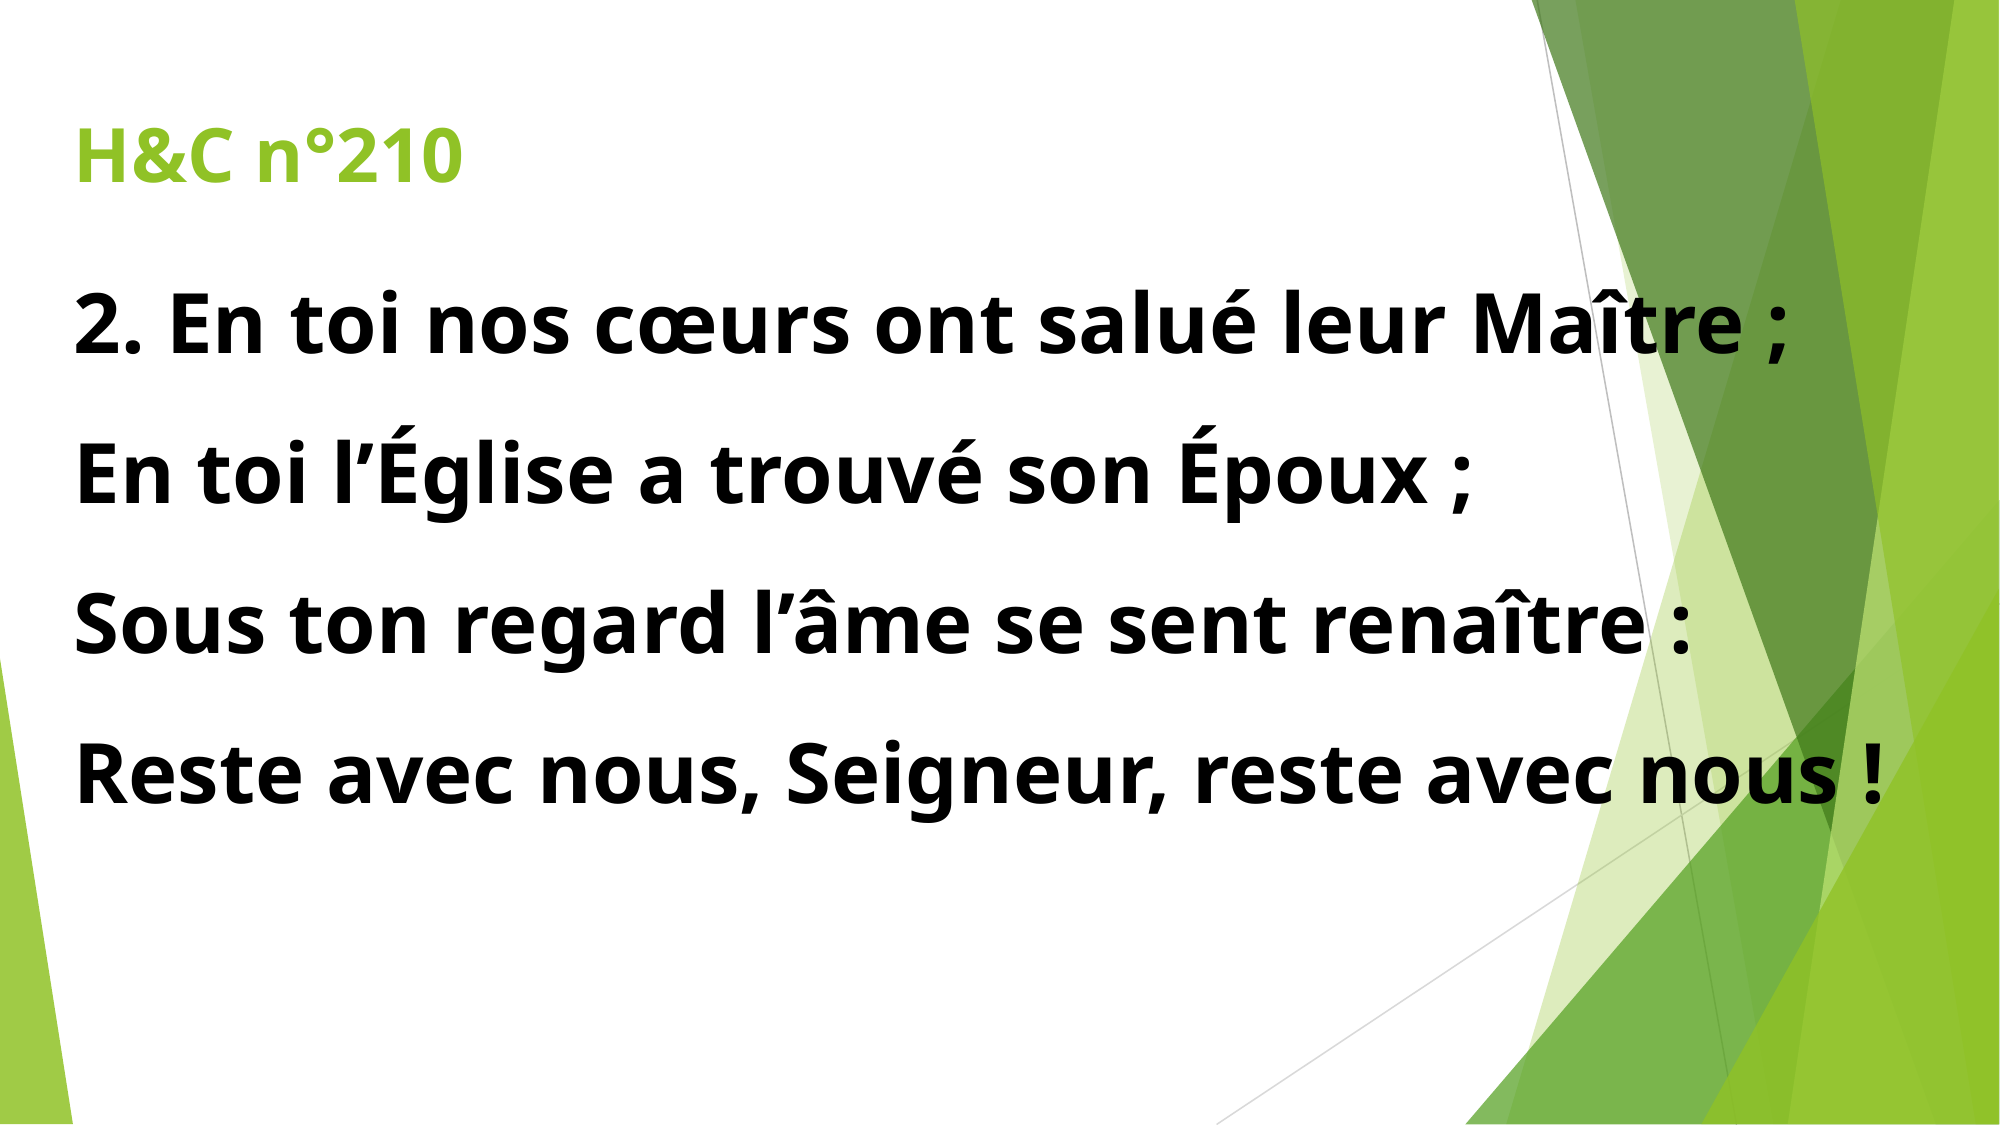

H&C n°210
2. En toi nos cœurs ont salué leur Maître ;
En toi l’Église a trouvé son Époux ;
Sous ton regard l’âme se sent renaître :
Reste avec nous, Seigneur, reste avec nous !